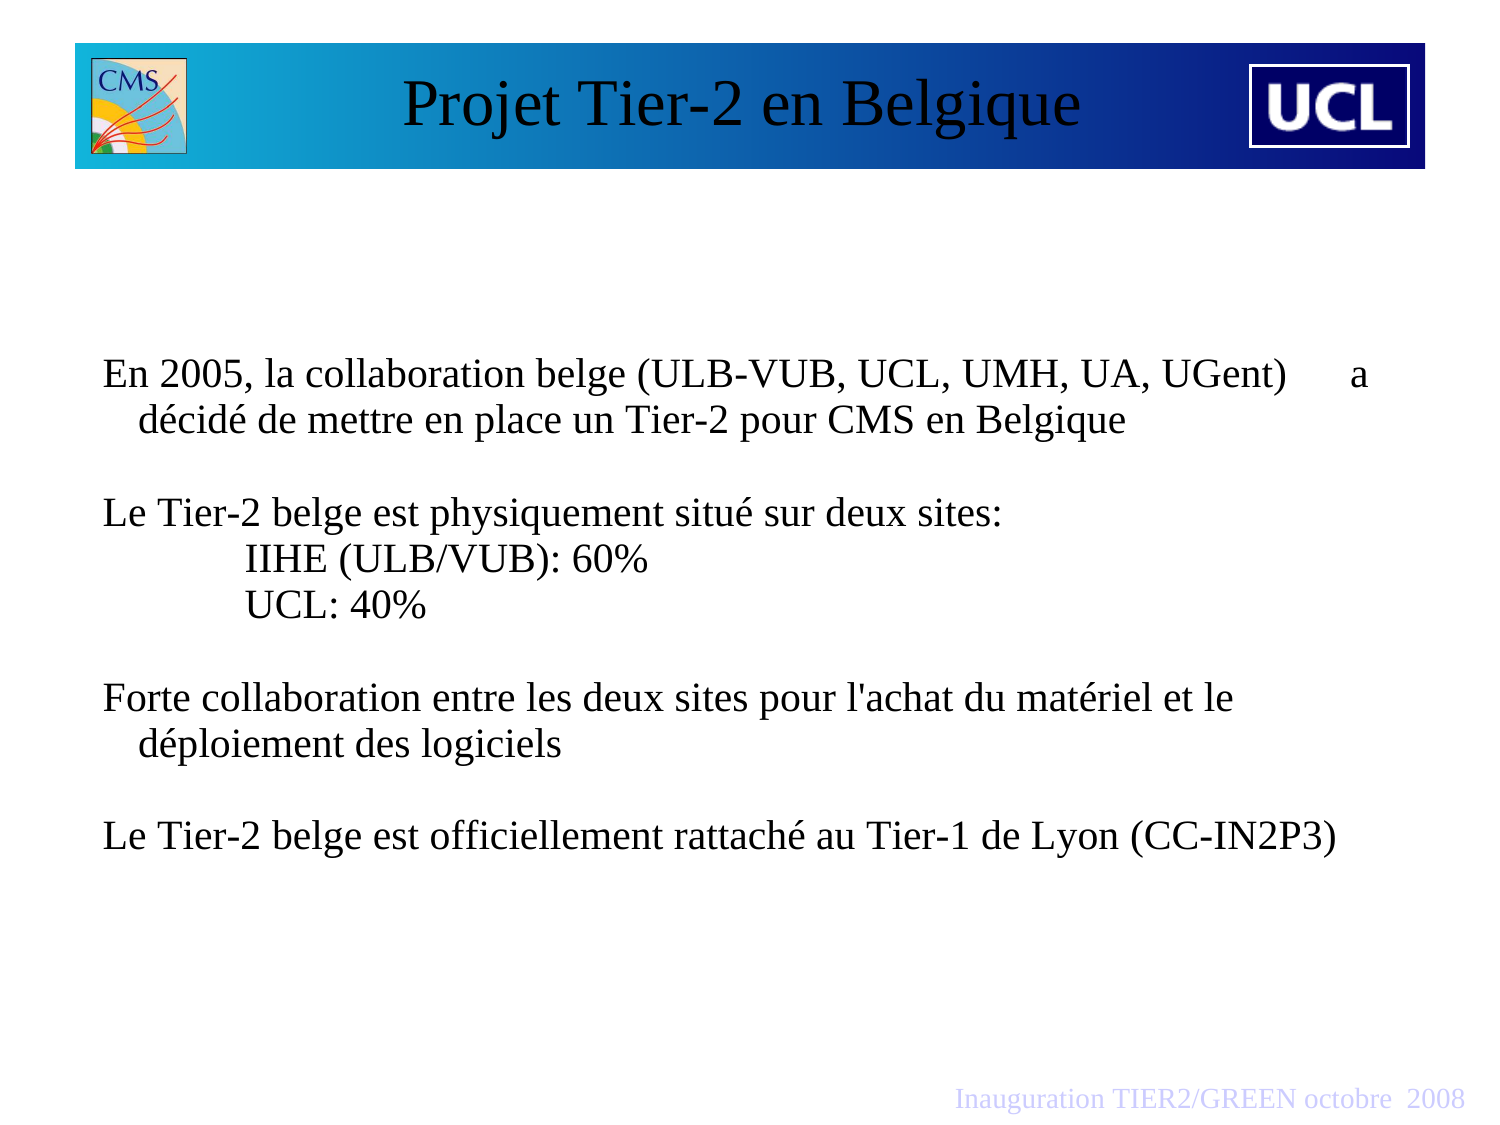

Projet Tier-2 en Belgique
En 2005, la collaboration belge (ULB-VUB, UCL, UMH, UA, UGent) a décidé de mettre en place un Tier-2 pour CMS en Belgique
Le Tier-2 belge est physiquement situé sur deux sites:
IIHE (ULB/VUB): 60%
UCL: 40%
Forte collaboration entre les deux sites pour l'achat du matériel et le déploiement des logiciels
Le Tier-2 belge est officiellement rattaché au Tier-1 de Lyon (CC-IN2P3)
Inauguration TIER2/GREEN octobre 2008